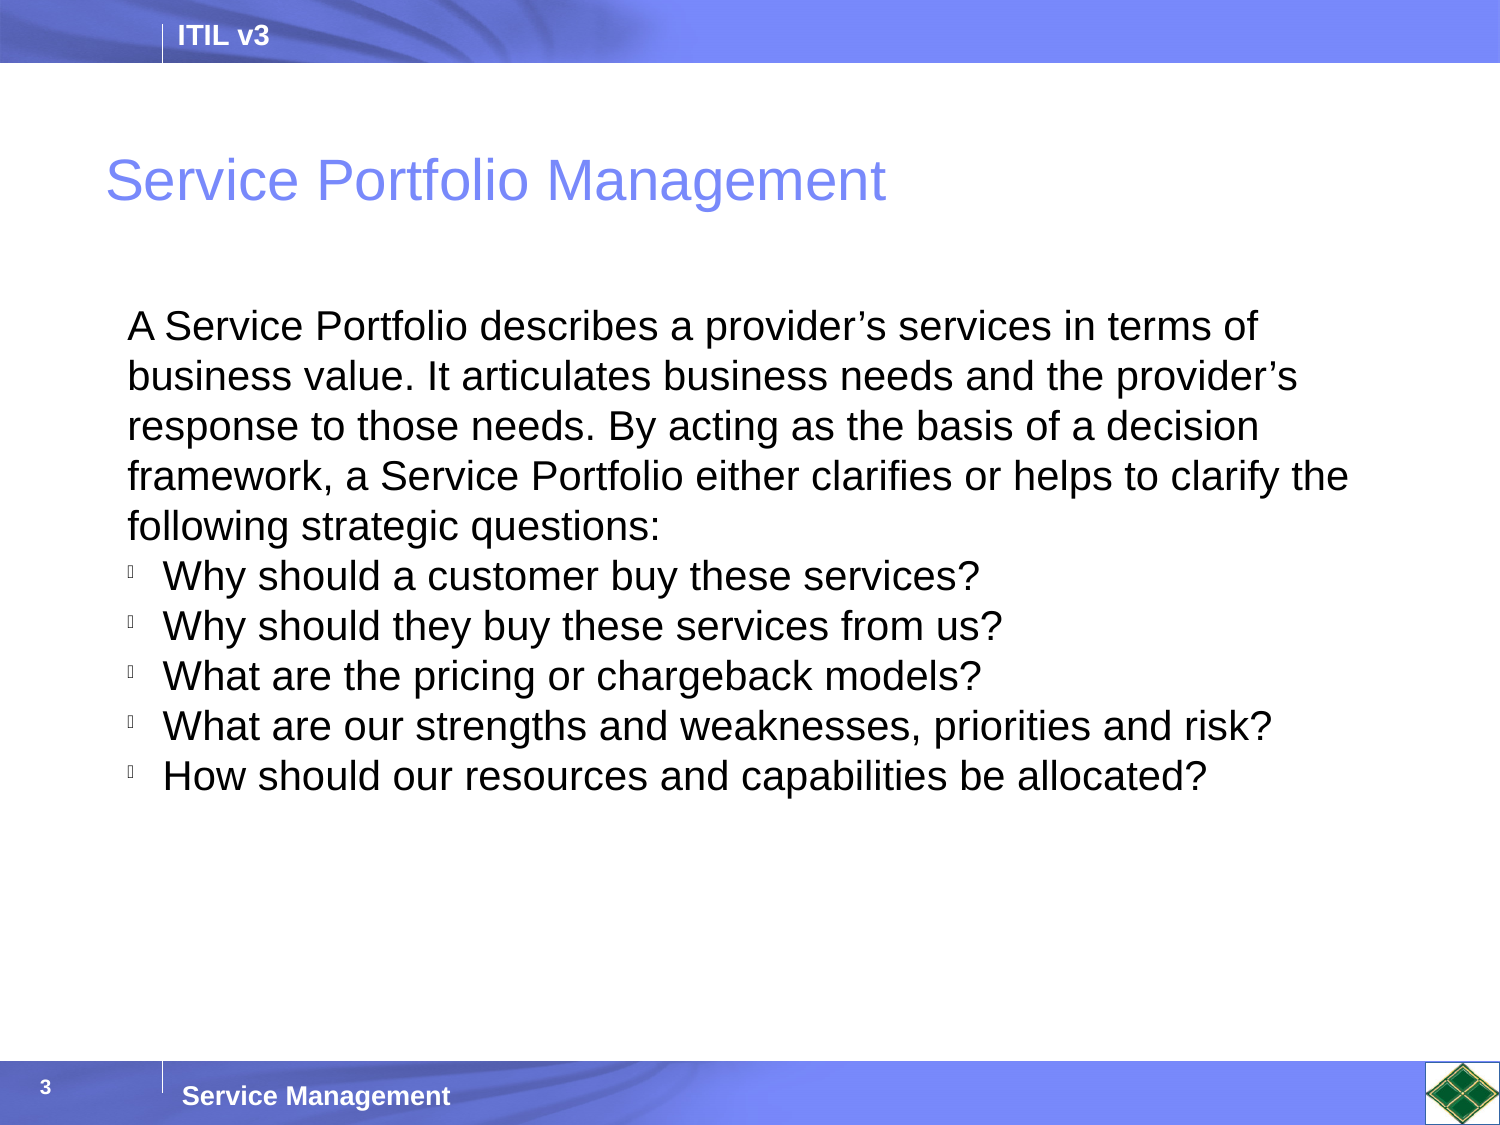

Service Portfolio Management
A Service Portfolio describes a provider’s services in terms of business value. It articulates business needs and the provider’s response to those needs. By acting as the basis of a decision framework, a Service Portfolio either clarifies or helps to clarify the following strategic questions:
Why should a customer buy these services?
Why should they buy these services from us?
What are the pricing or chargeback models?
What are our strengths and weaknesses, priorities and risk?
How should our resources and capabilities be allocated?